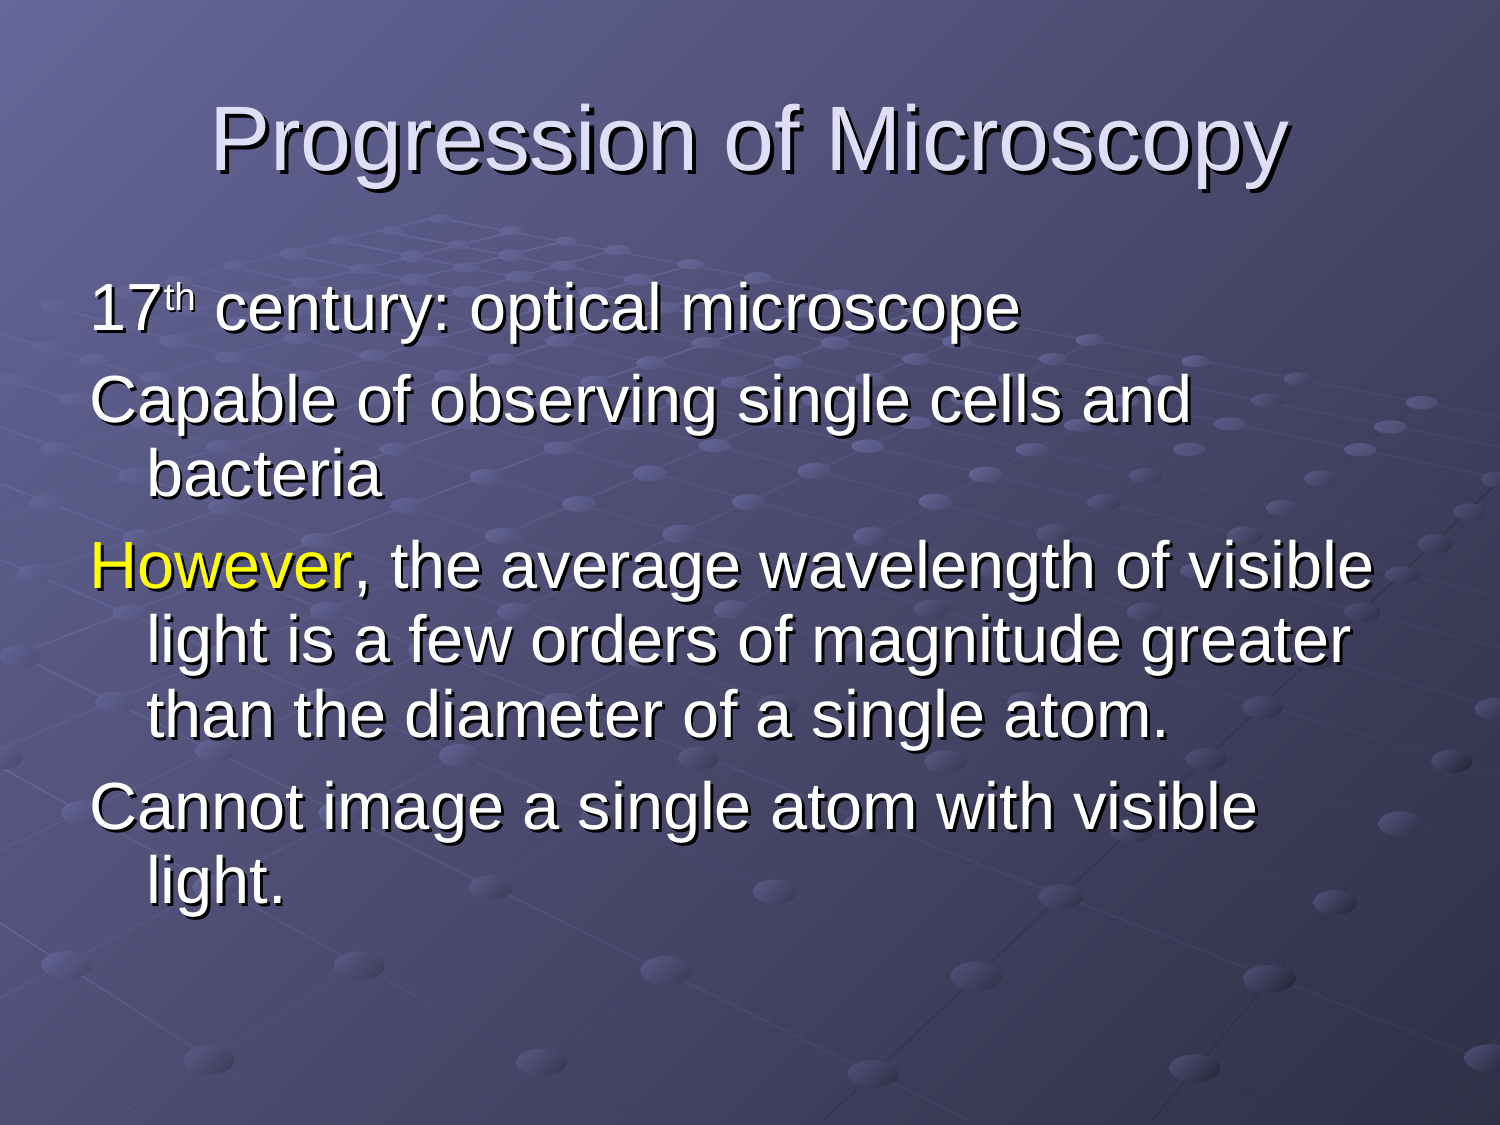

# Progression of Microscopy
17th century: optical microscope
Capable of observing single cells and bacteria
However, the average wavelength of visible light is a few orders of magnitude greater than the diameter of a single atom.
Cannot image a single atom with visible light.